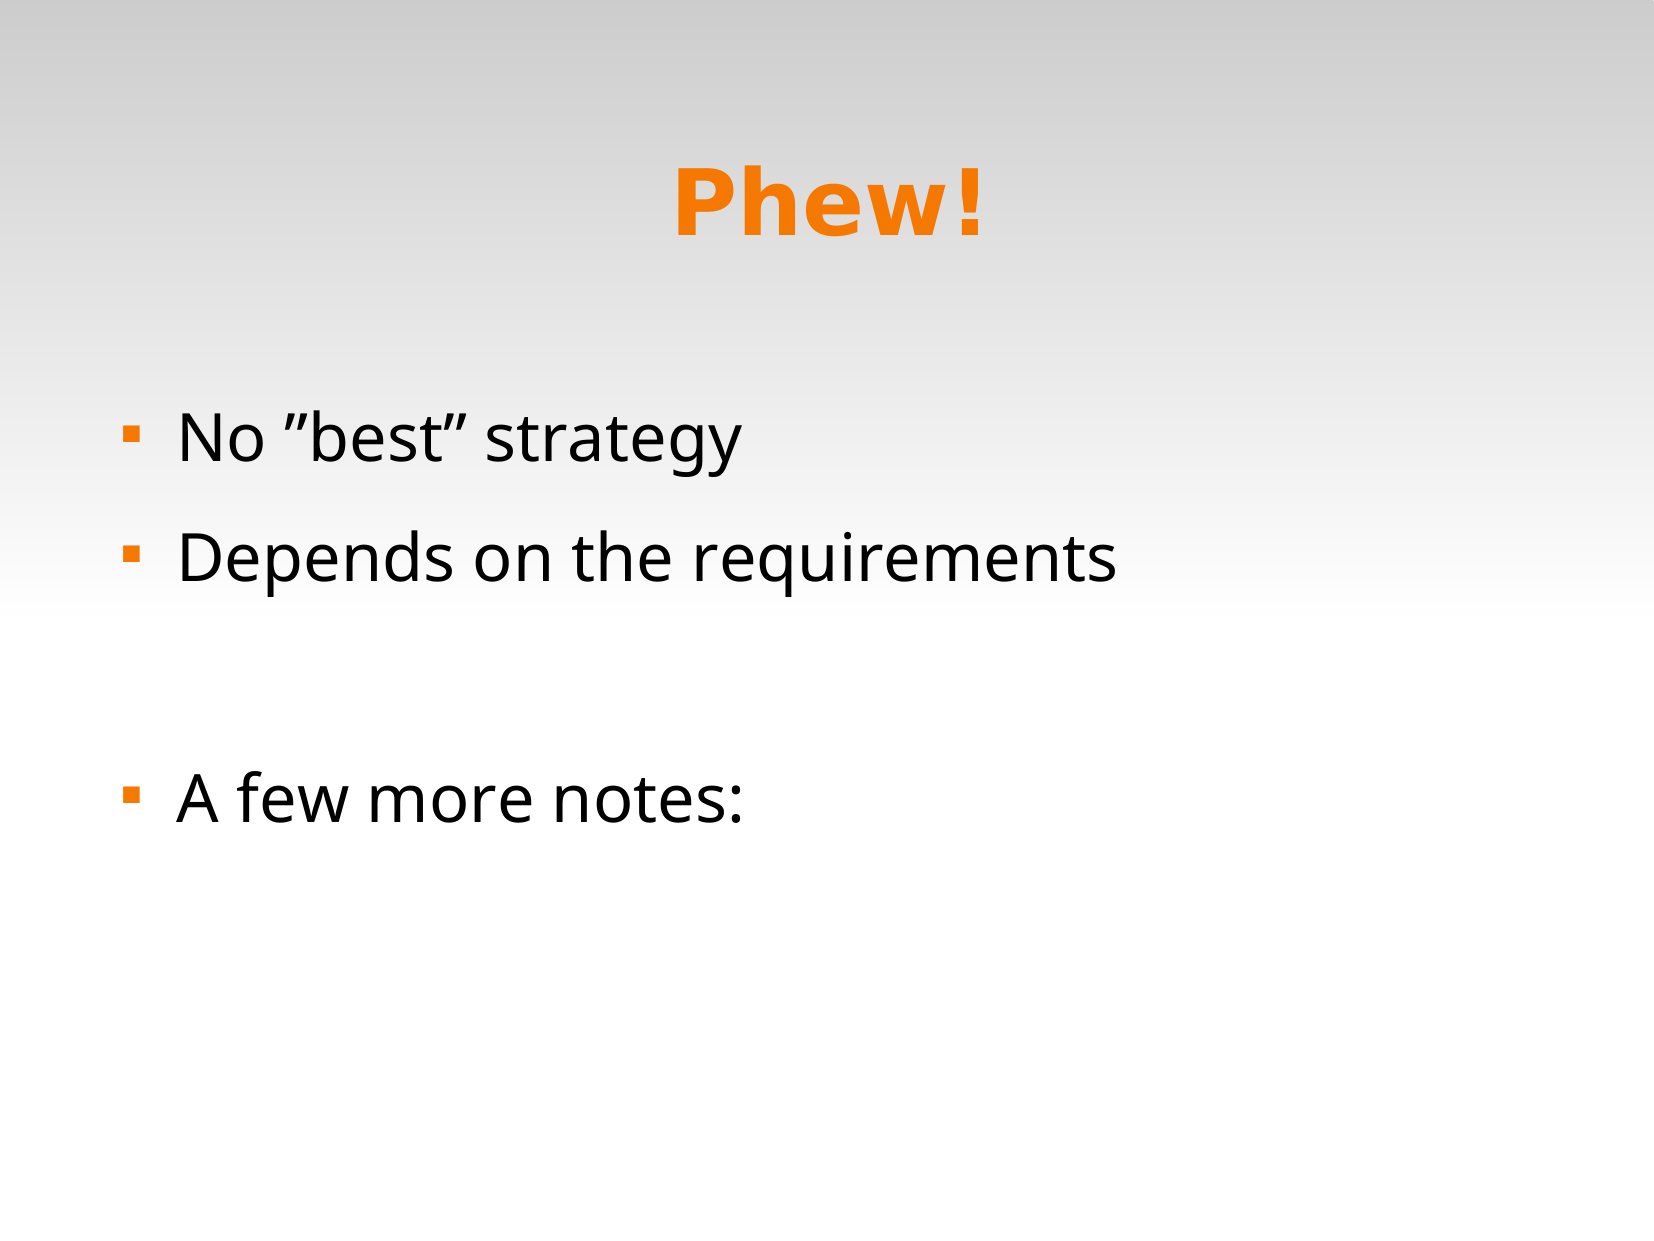

# Phew!
No ”best” strategy
Depends on the requirements
A few more notes: